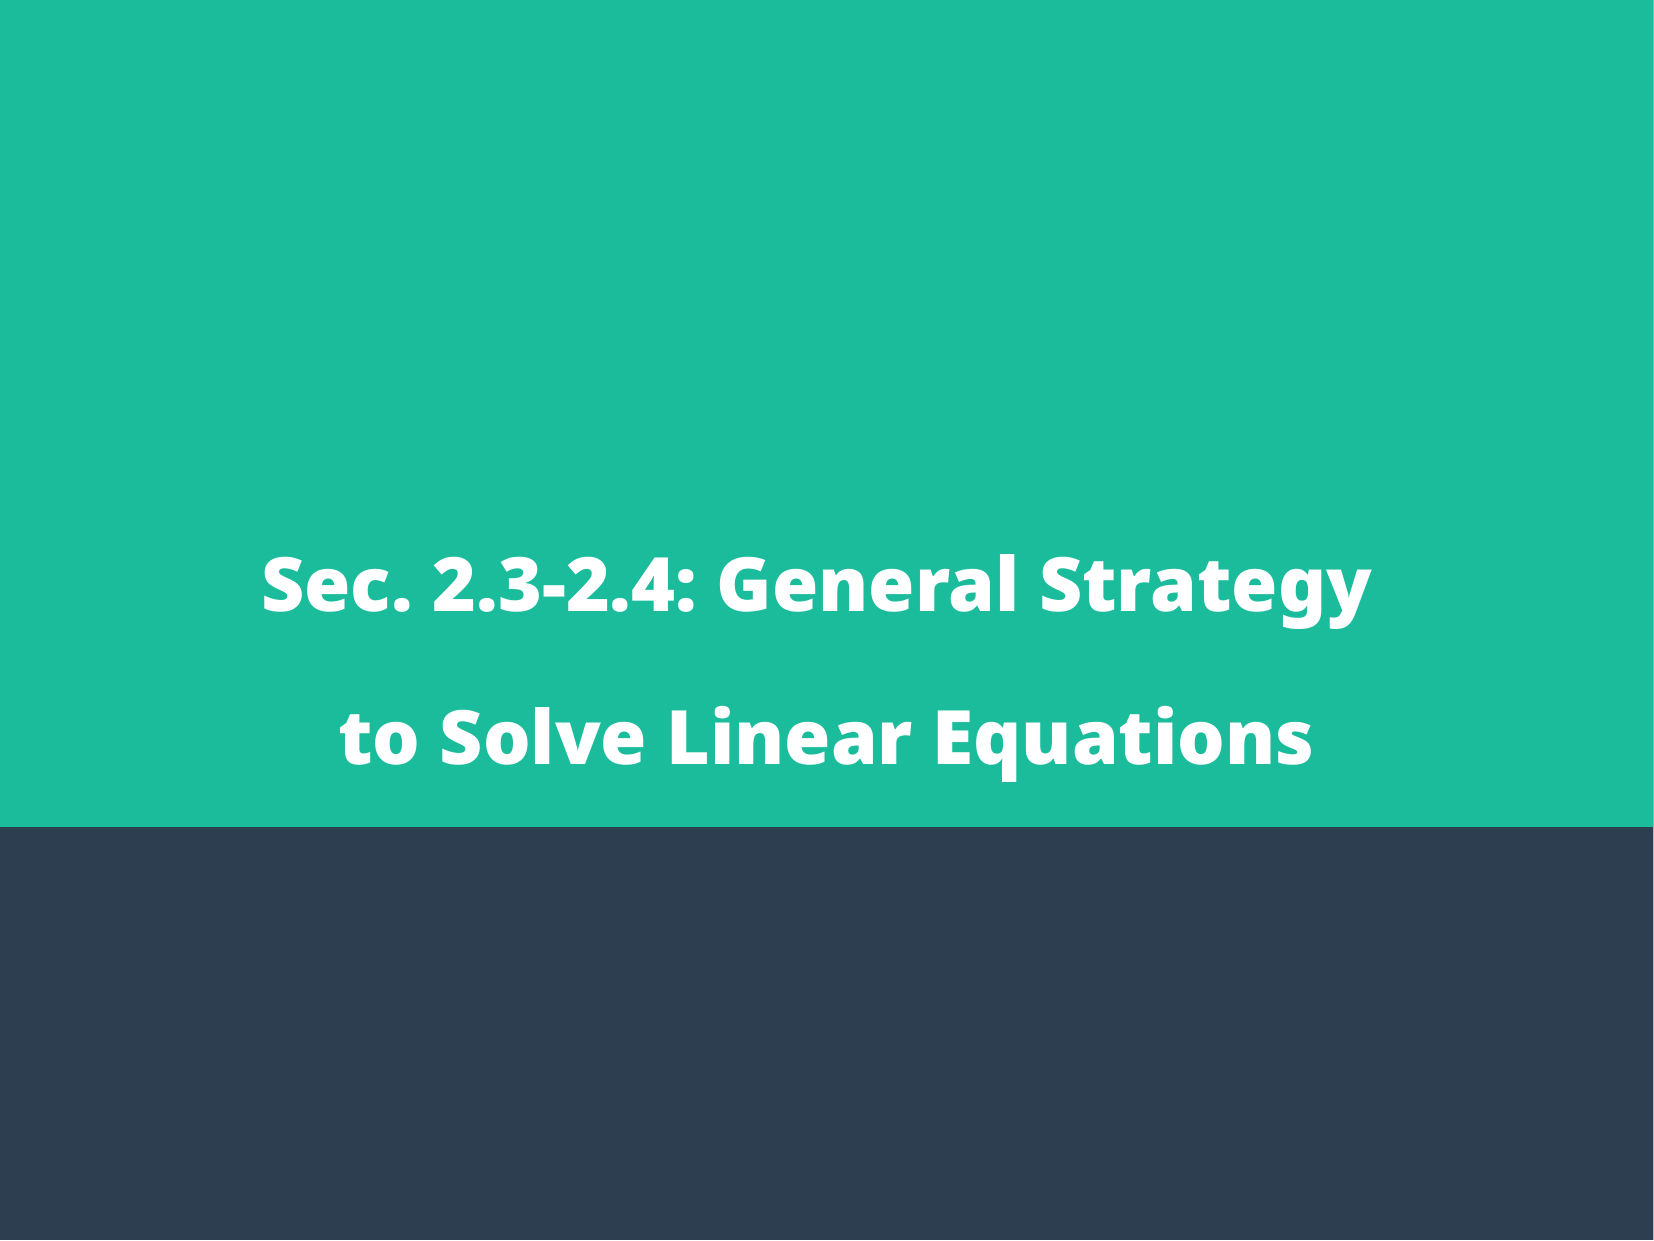

# Sec. 2.3-2.4: General Strategy to Solve Linear Equations